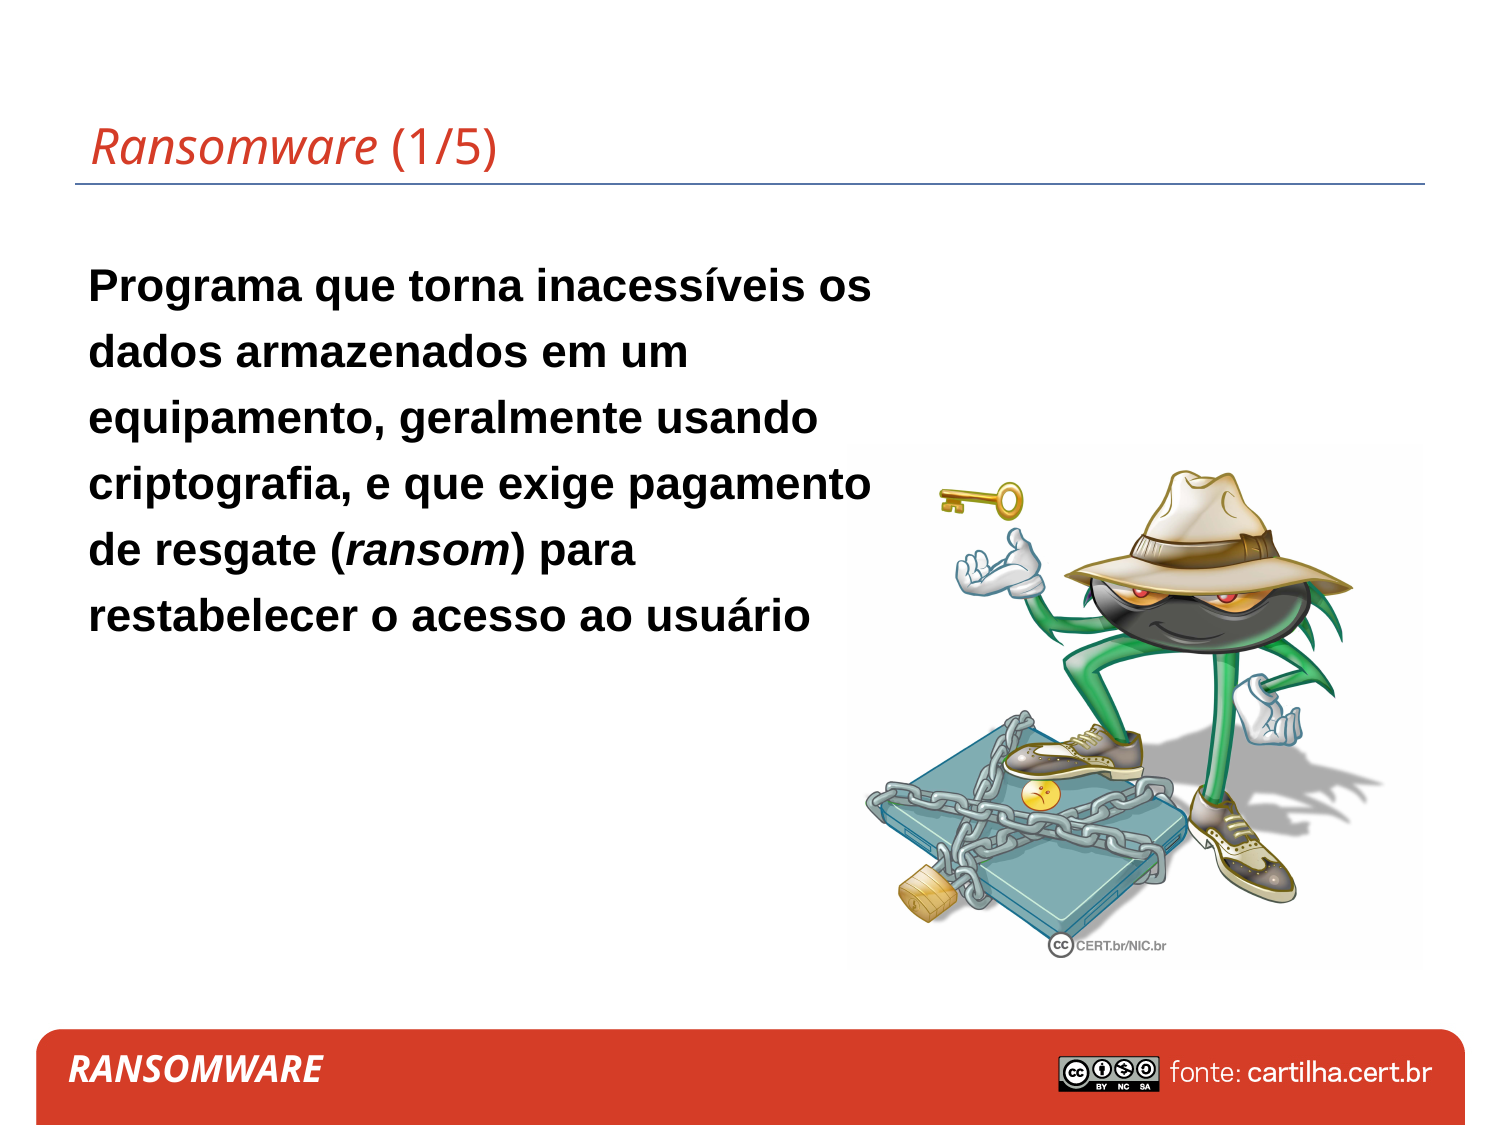

# Ransomware (1/5)
Programa que torna inacessíveis os dados armazenados em um equipamento, geralmente usando criptografia, e que exige pagamento de resgate (ransom) para restabelecer o acesso ao usuário